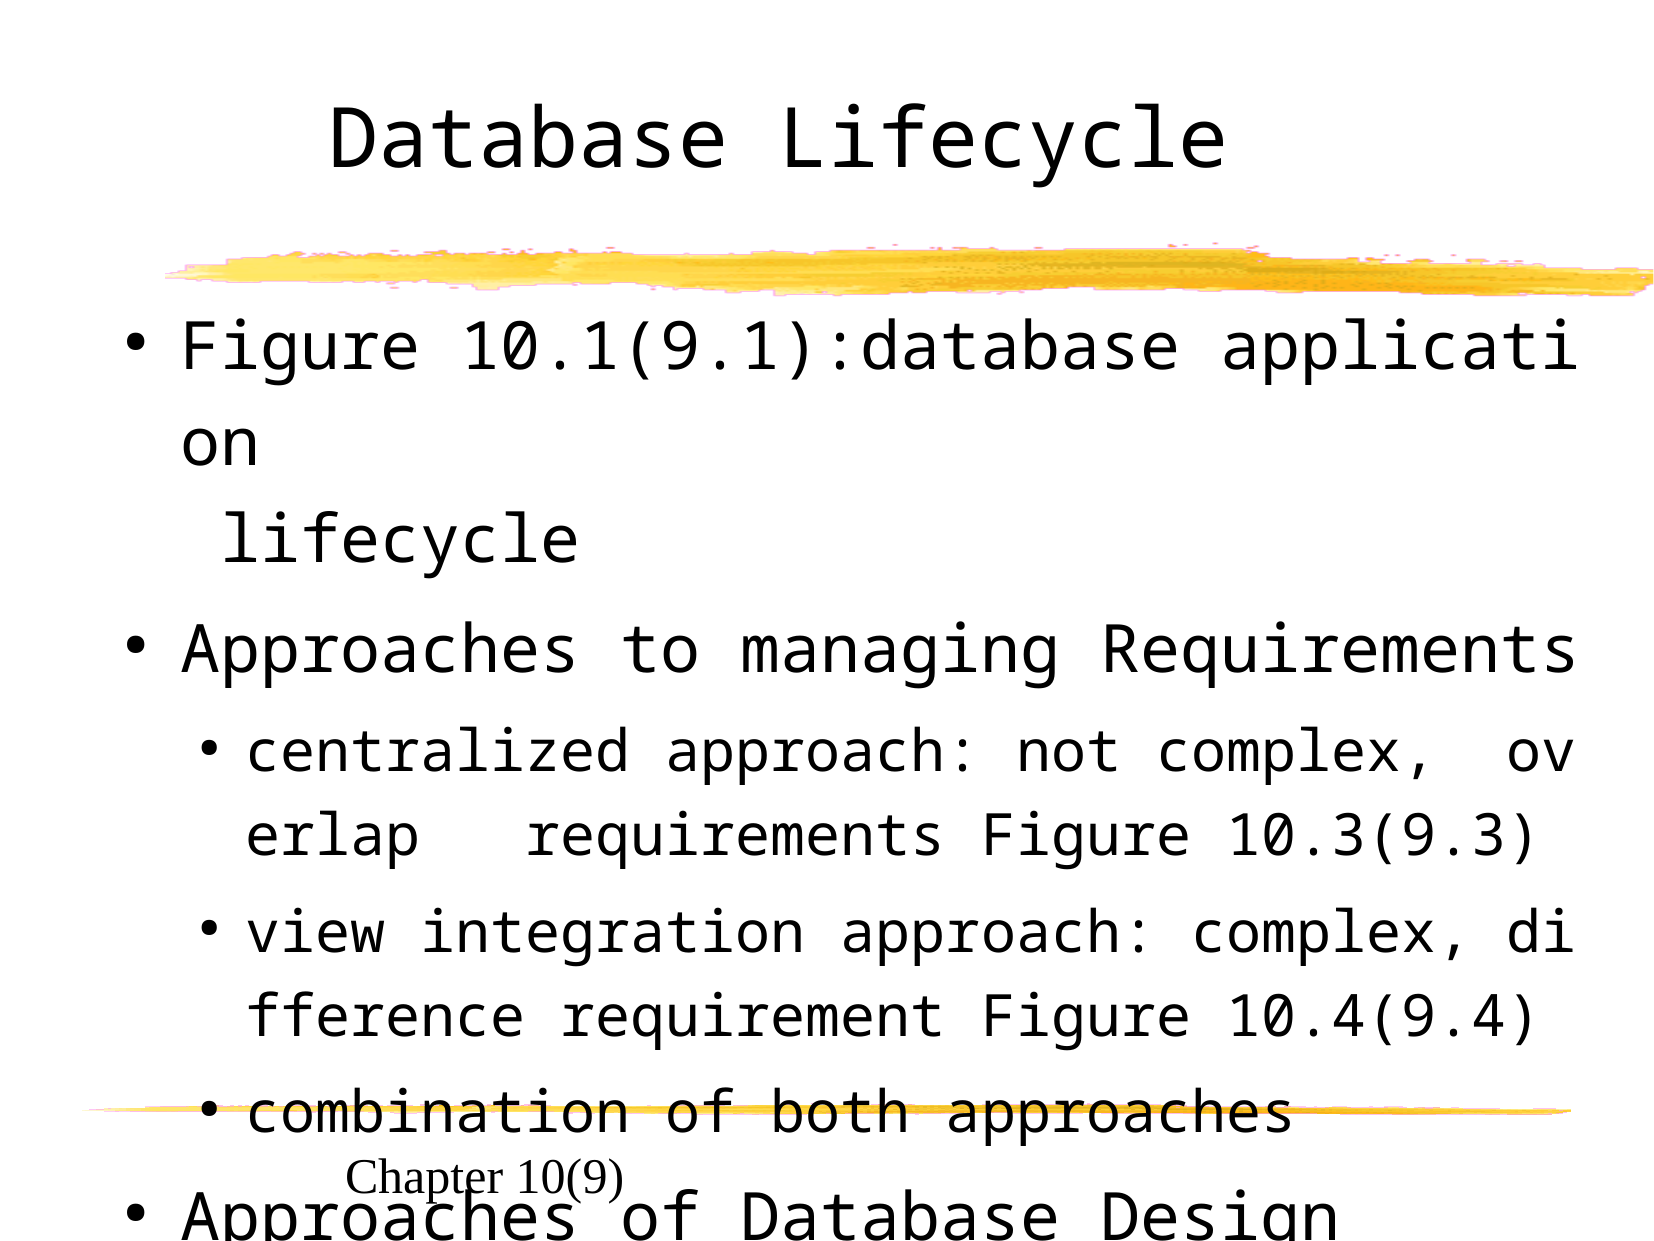

# Database Lifecycle
Figure 10.1(9.1):database application
 lifecycle
Approaches to managing Requirements
centralized approach: not complex, overlap requirements Figure 10.3(9.3)
view integration approach: complex, difference requirement Figure 10.4(9.4)
combination of both approaches
Approaches of Database Design
buttom-up:based on normalization, simple case
top-down:based on ER-model, complex case
Chapter 10(9)